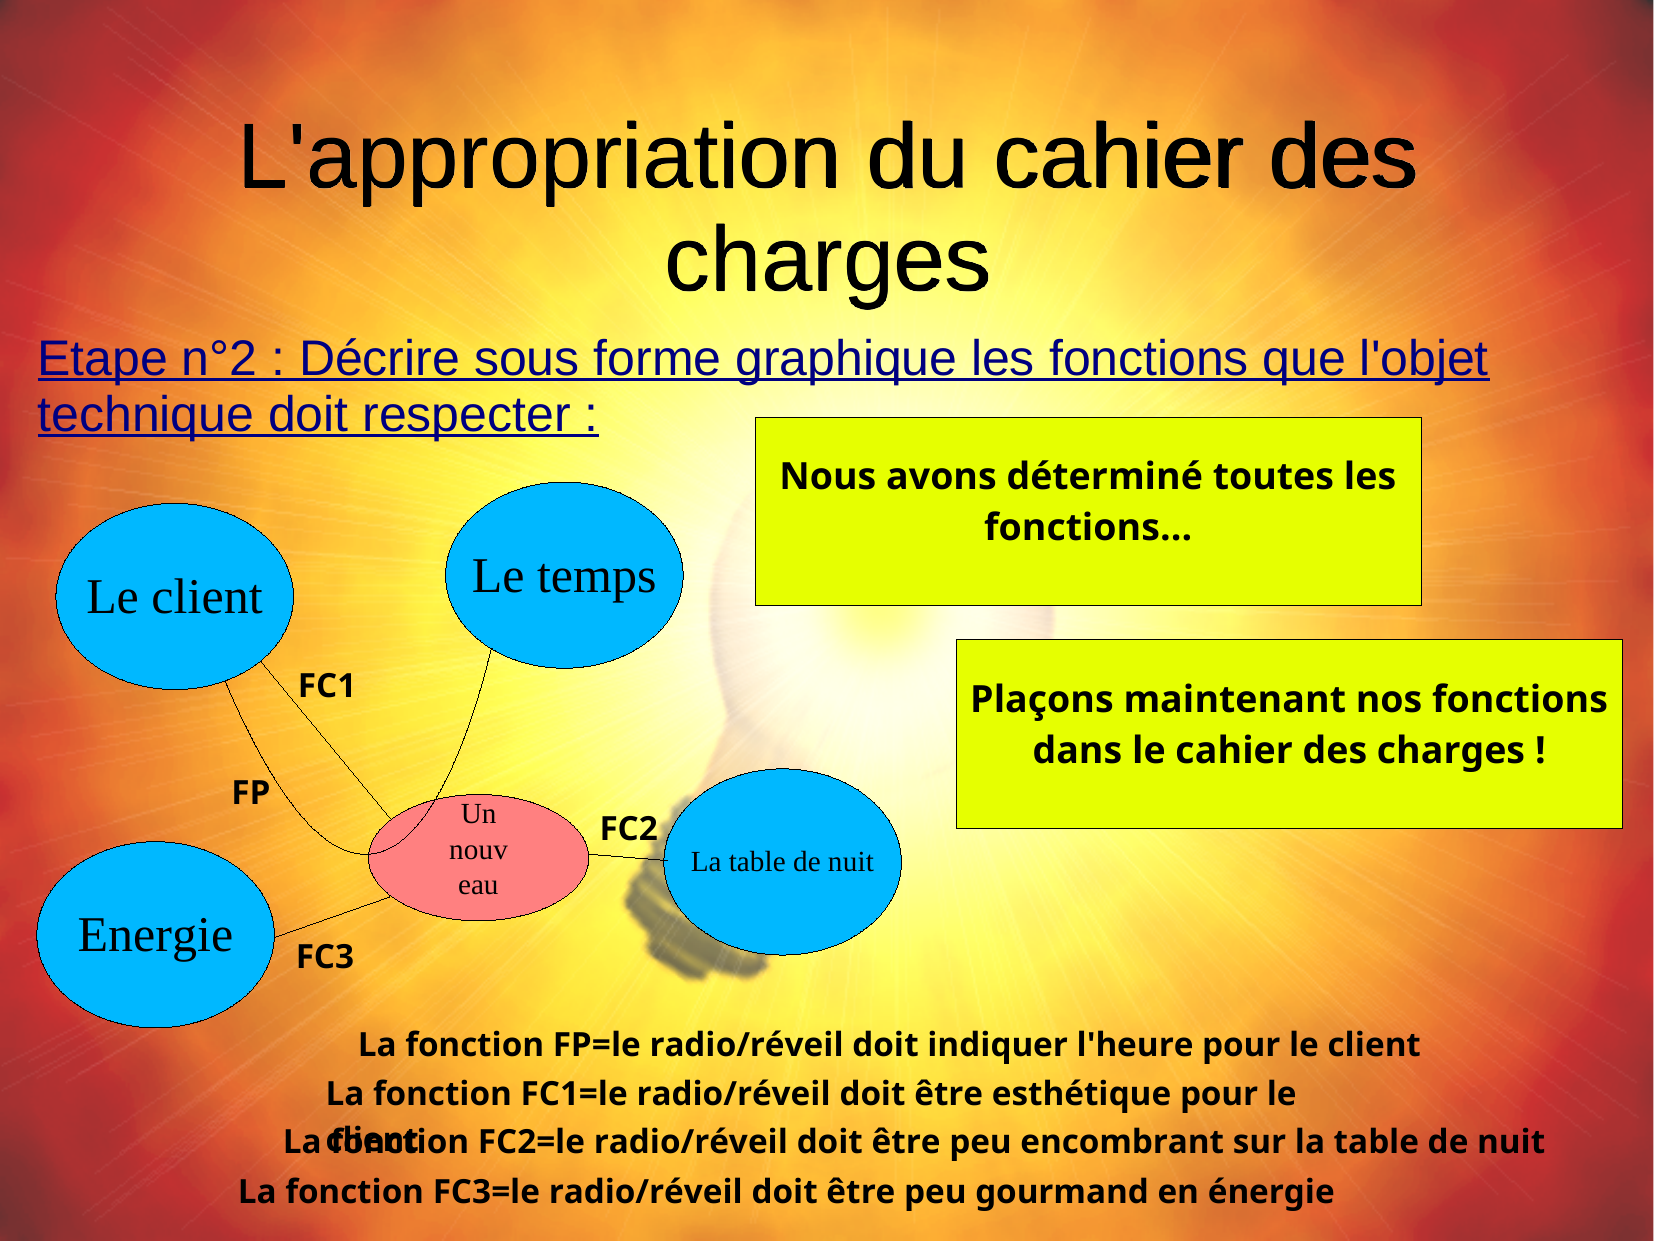

# L'appropriation du cahier des charges
Etape n°2 : Décrire sous forme graphique les fonctions que l'objet technique doit respecter :
Nous avons déterminé toutes les fonctions...
Le temps
Le client
FC1
FP
La table de nuit
Un nouveau radio/réveil
FC2
Energie
FC3
Plaçons maintenant nos fonctions dans le cahier des charges !
La fonction FP=le radio/réveil doit indiquer l'heure pour le client
La fonction FC1=le radio/réveil doit être esthétique pour le client
La fonction FC2=le radio/réveil doit être peu encombrant sur la table de nuit
La fonction FC3=le radio/réveil doit être peu gourmand en énergie